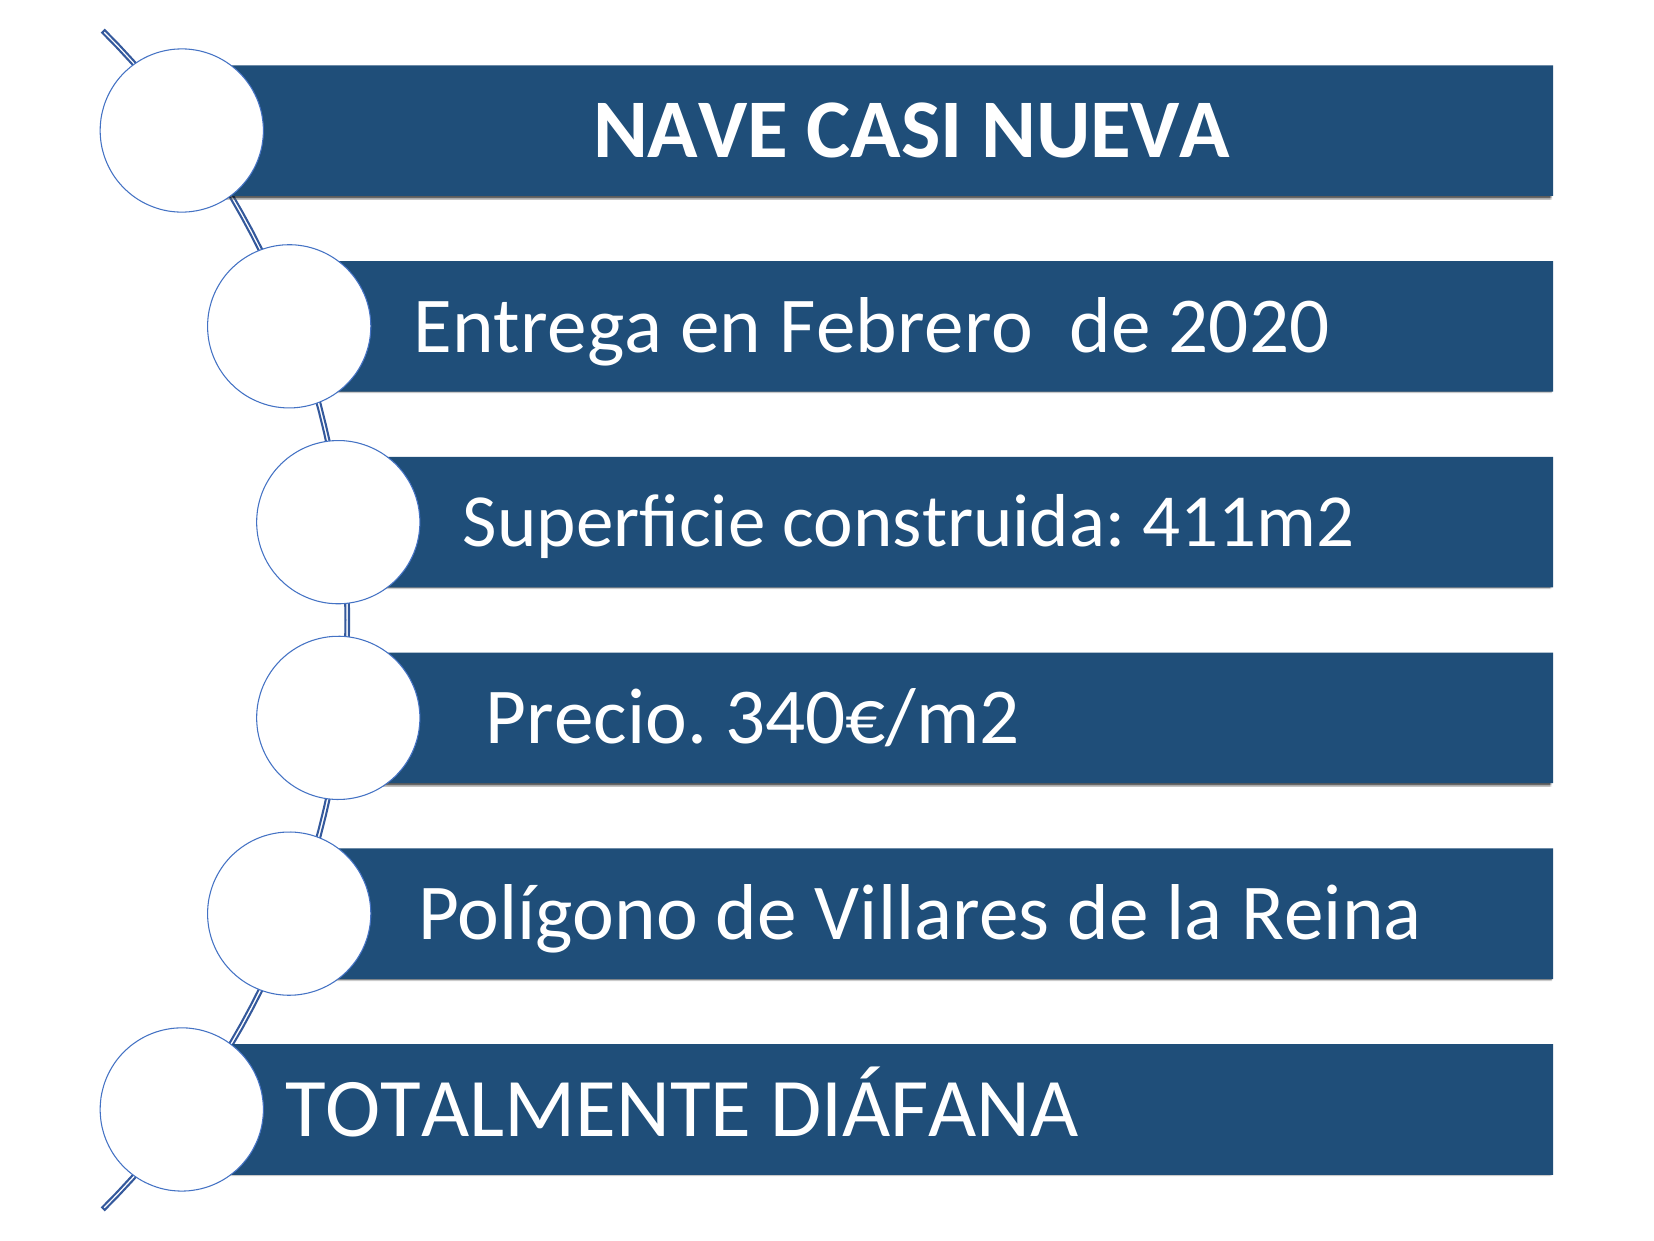

NAVE CASI NUEVA
 Entrega en Febrero de 2020
 Superficie construida: 411m2
 Precio. 340€/m2
 Polígono de Villares de la Reina
TOTALMENTE DIÁFANA